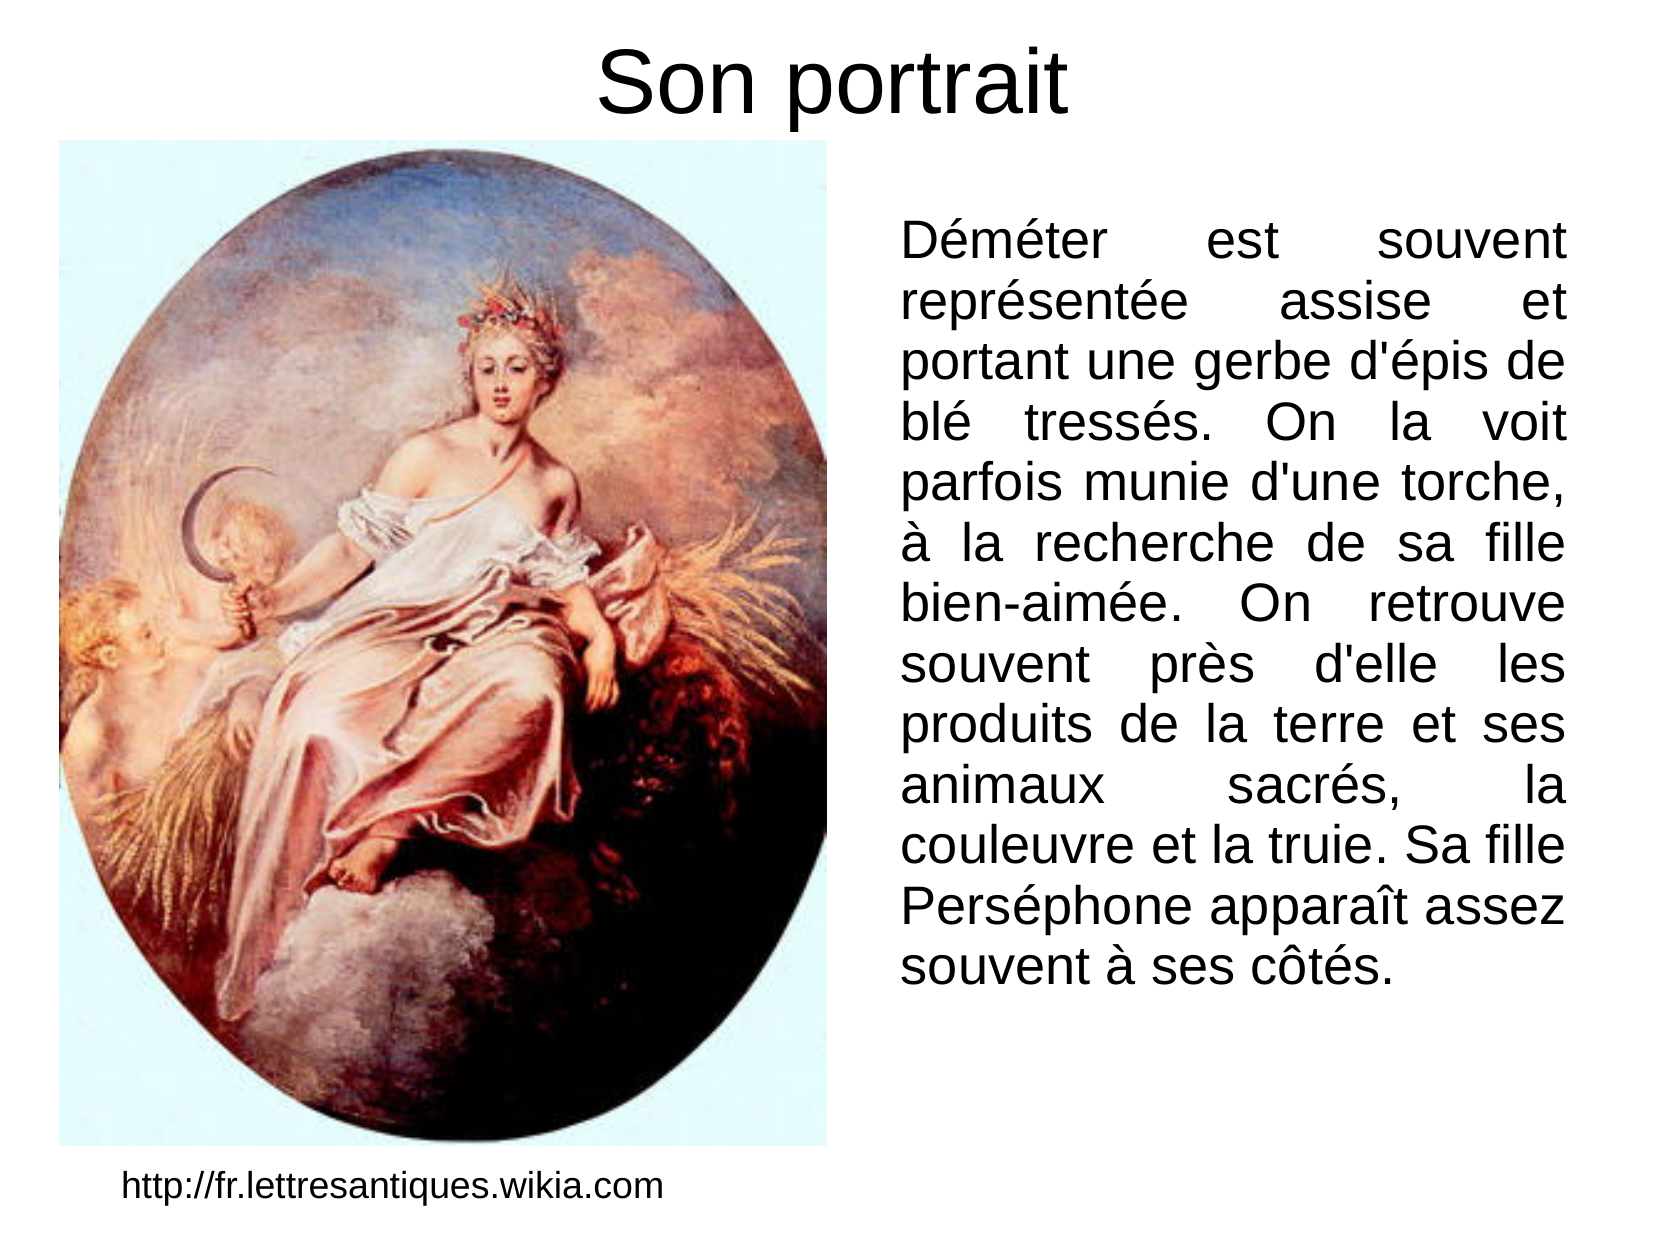

Son portrait
Déméter est souvent représentée assise et portant une gerbe d'épis de blé tressés. On la voit parfois munie d'une torche, à la recherche de sa fille bien-aimée. On retrouve souvent près d'elle les produits de la terre et ses animaux sacrés, la couleuvre et la truie. Sa fille Perséphone apparaît assez souvent à ses côtés.
http://fr.lettresantiques.wikia.com